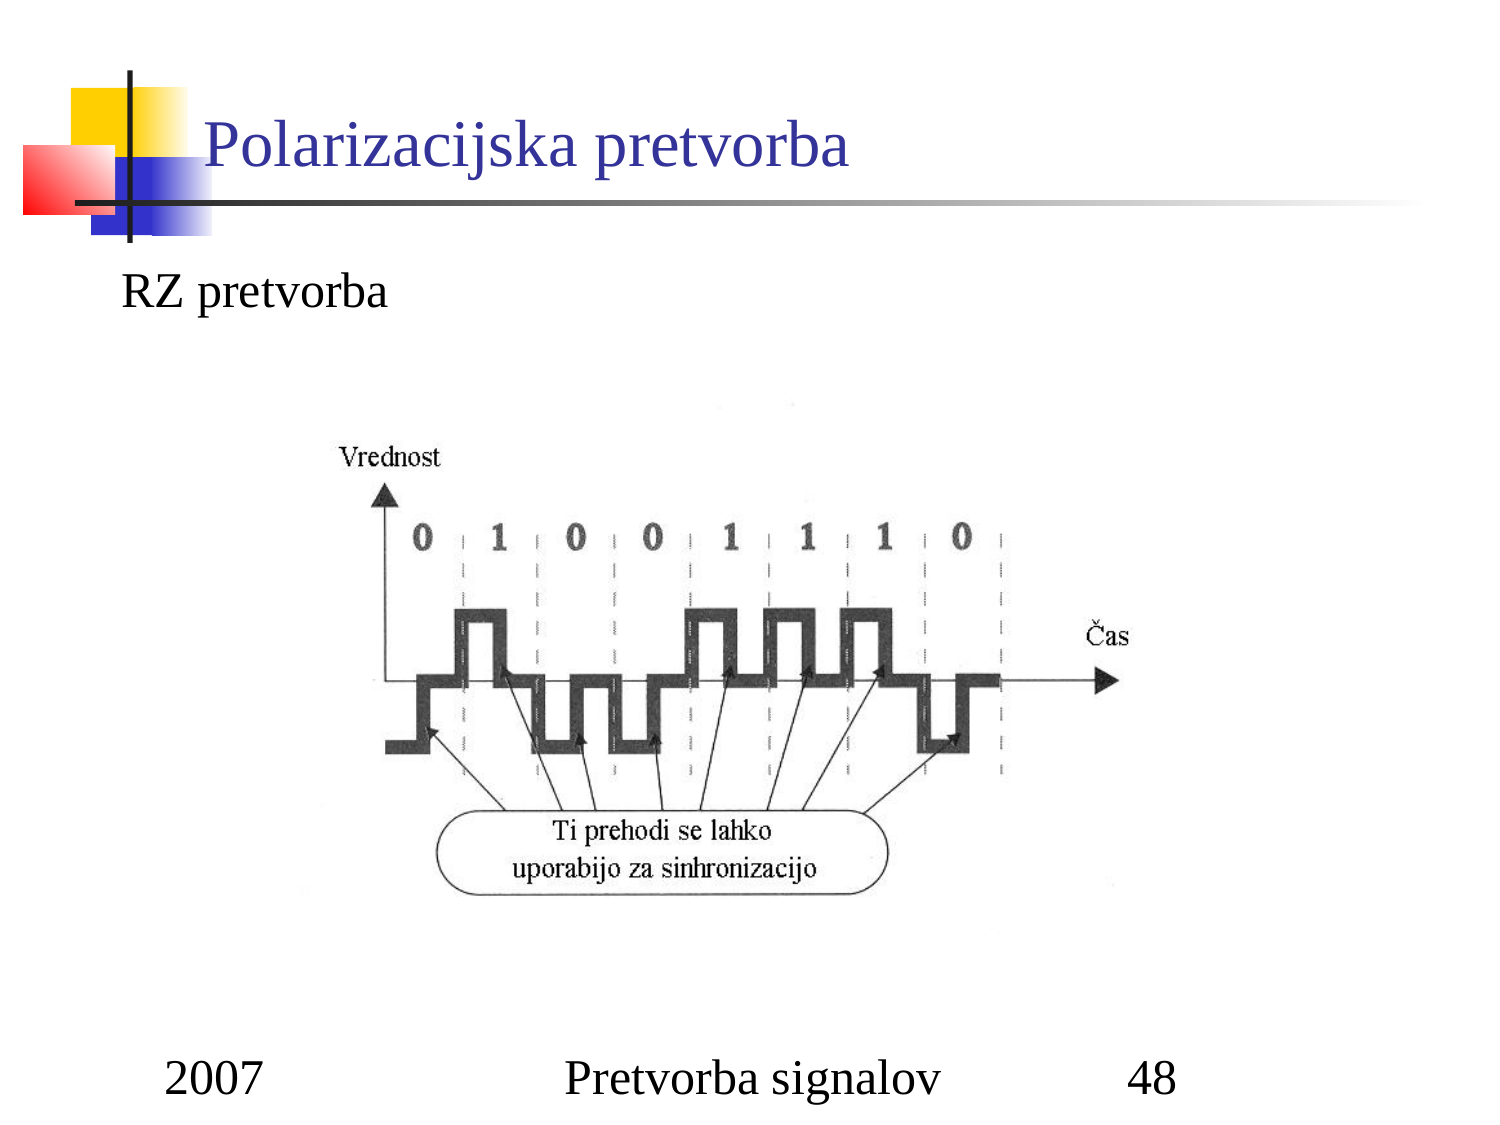

# Polarizacijska pretvorba
	RZ pretvorba
2007
Pretvorba signalov
48